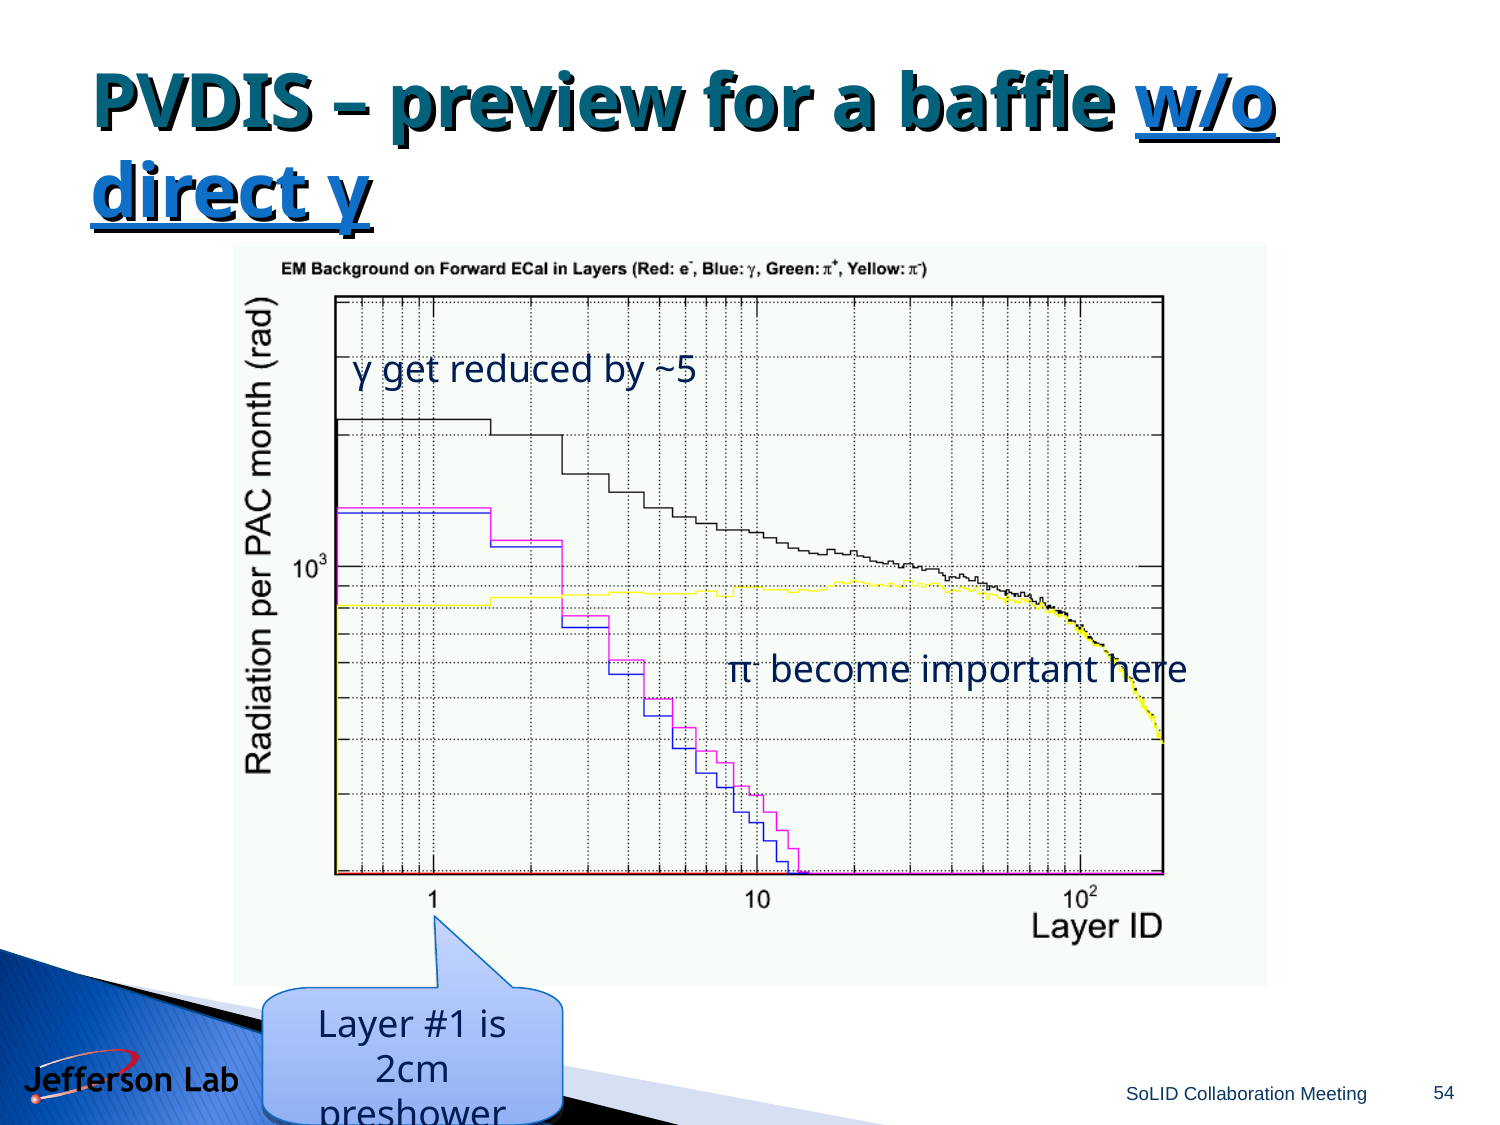

# PVDIS – preview for a baffle w/o direct γ
γ get reduced by ~5
π- become important here
Layer #1 is 2cm preshower scint.
SoLID Collaboration Meeting